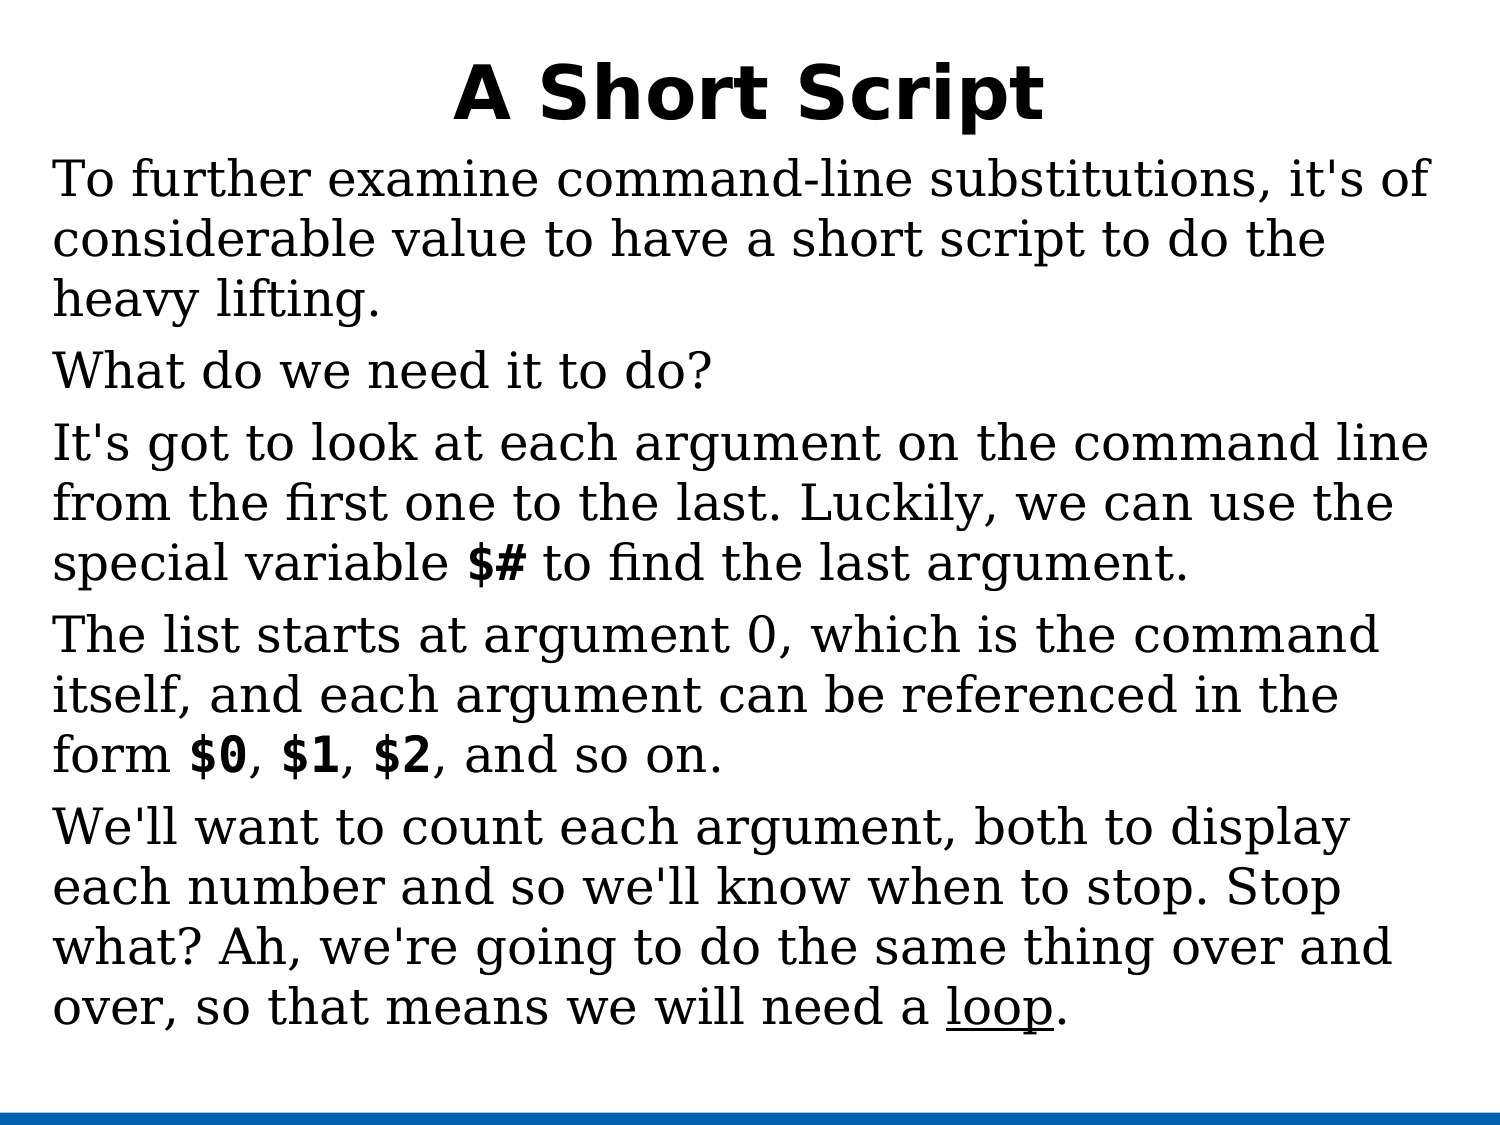

A Short Script
To further examine command-line substitutions, it's of considerable value to have a short script to do the heavy lifting.
What do we need it to do?
It's got to look at each argument on the command line from the first one to the last. Luckily, we can use the special variable $# to find the last argument.
The list starts at argument 0, which is the command itself, and each argument can be referenced in the form $0, $1, $2, and so on.
We'll want to count each argument, both to display each number and so we'll know when to stop. Stop what? Ah, we're going to do the same thing over and over, so that means we will need a loop.